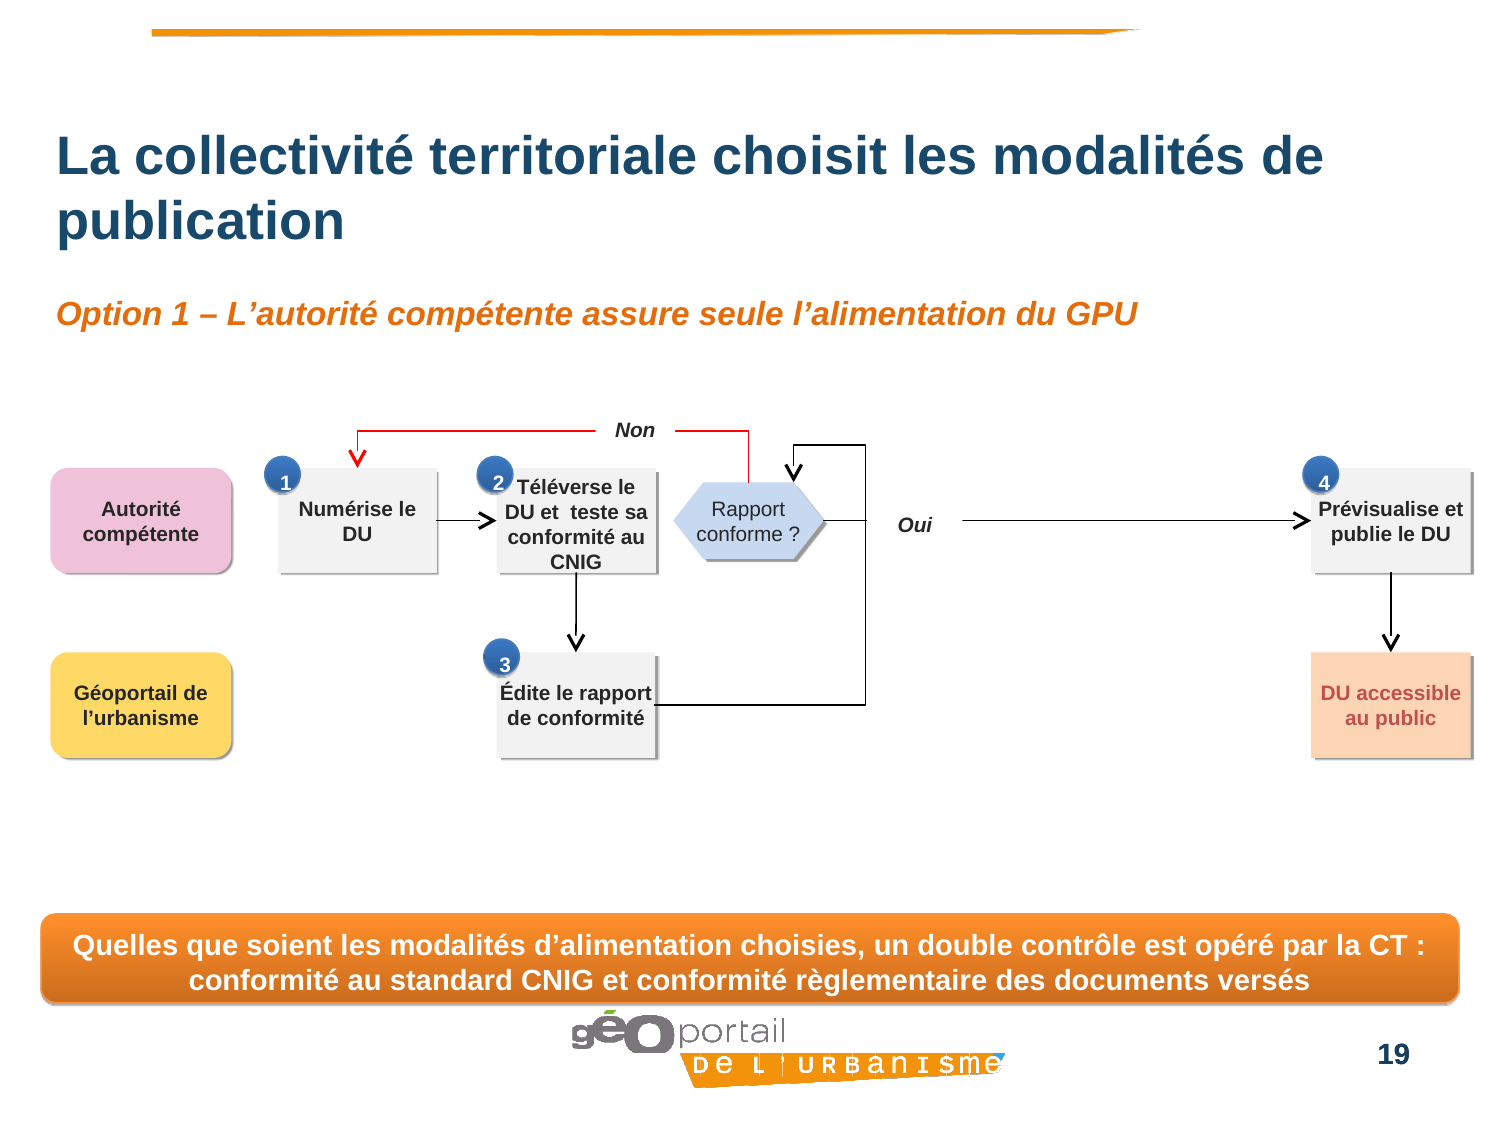

# La collectivité territoriale choisit les modalités de publication
Option 1 – L’autorité compétente assure seule l’alimentation du GPU
Non
1
2
4
Autorité compétente
Numérise le DU
Téléverse le DU et teste sa conformité au CNIG
Prévisualise et publie le DU
Rapport
conforme ?
Oui
3
Géoportail de l’urbanisme
Édite le rapport de conformité
DU accessible au public
Quelles que soient les modalités d’alimentation choisies, un double contrôle est opéré par la CT : conformité au standard CNIG et conformité règlementaire des documents versés